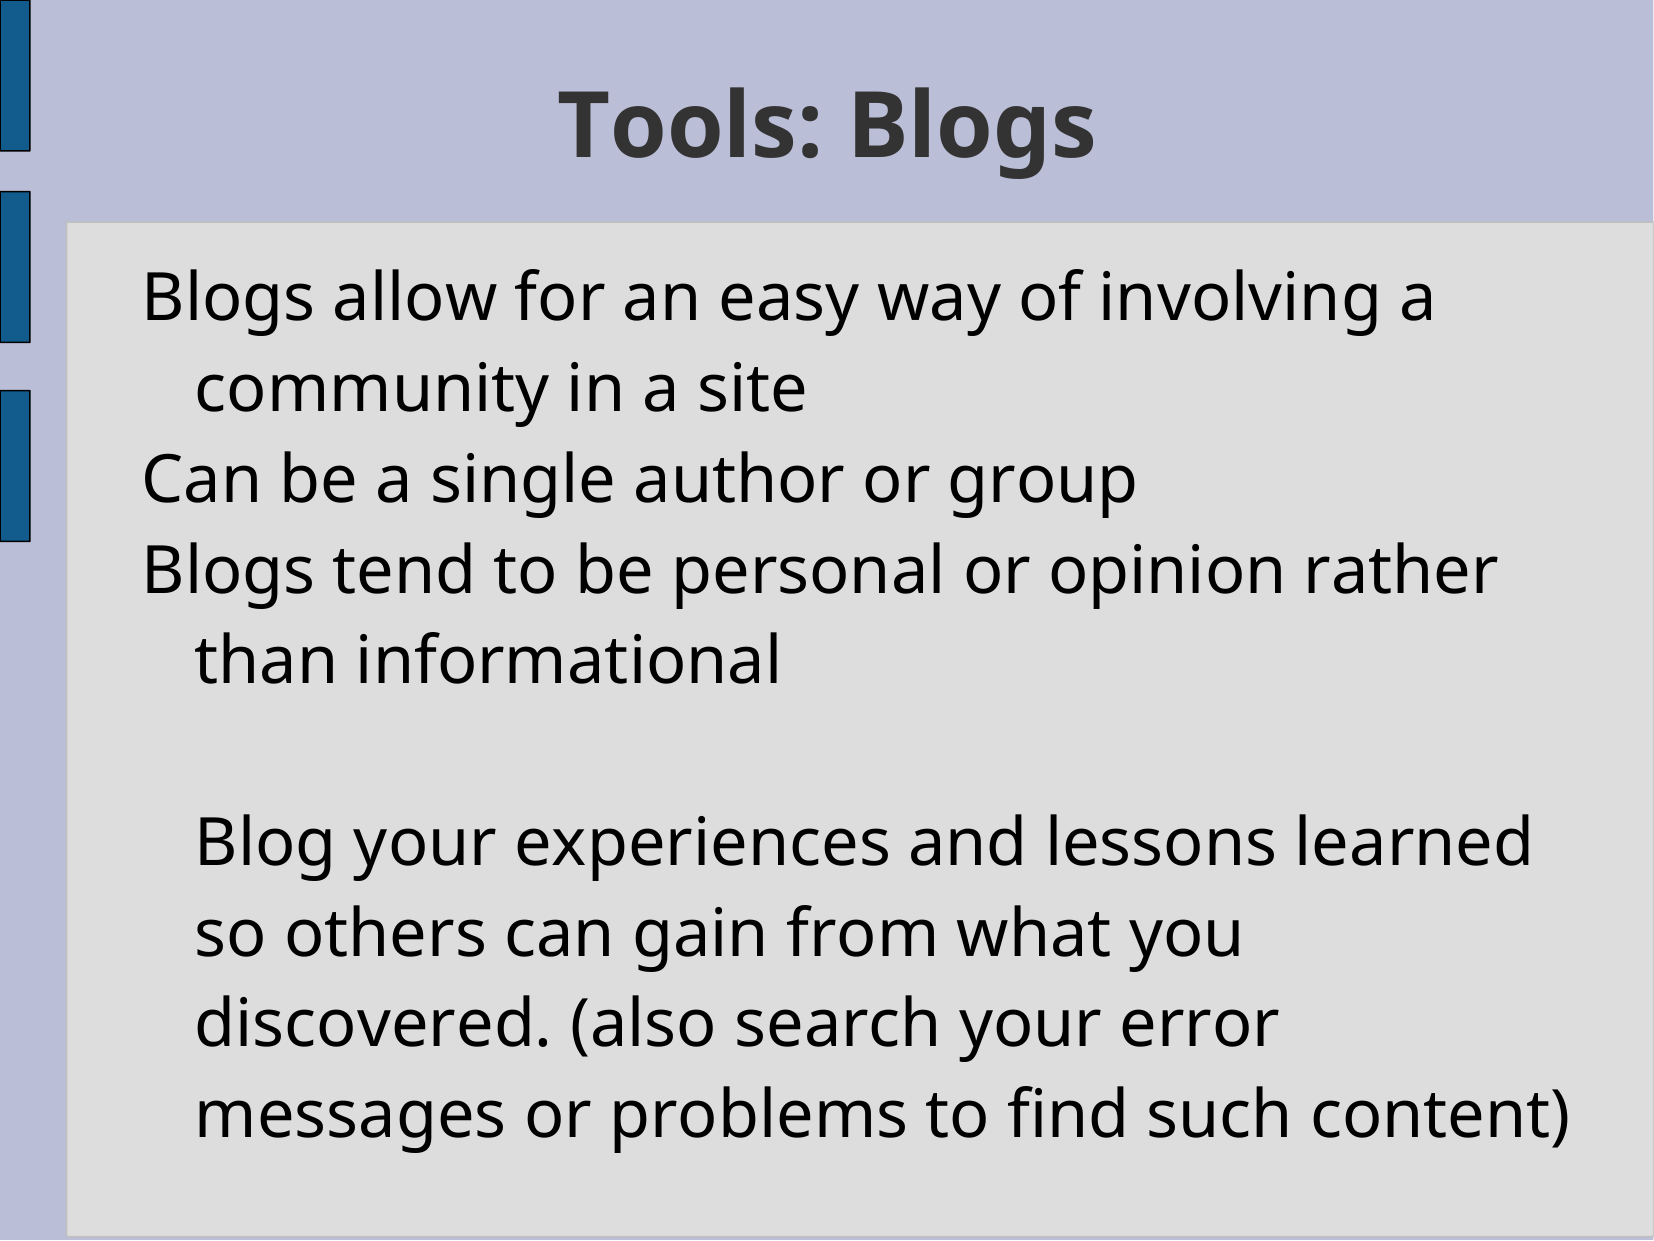

# Tools: Blogs
Blogs allow for an easy way of involving a community in a site
Can be a single author or group
Blogs tend to be personal or opinion rather than informational
Blog your experiences and lessons learned so others can gain from what you discovered. (also search your error messages or problems to find such content)